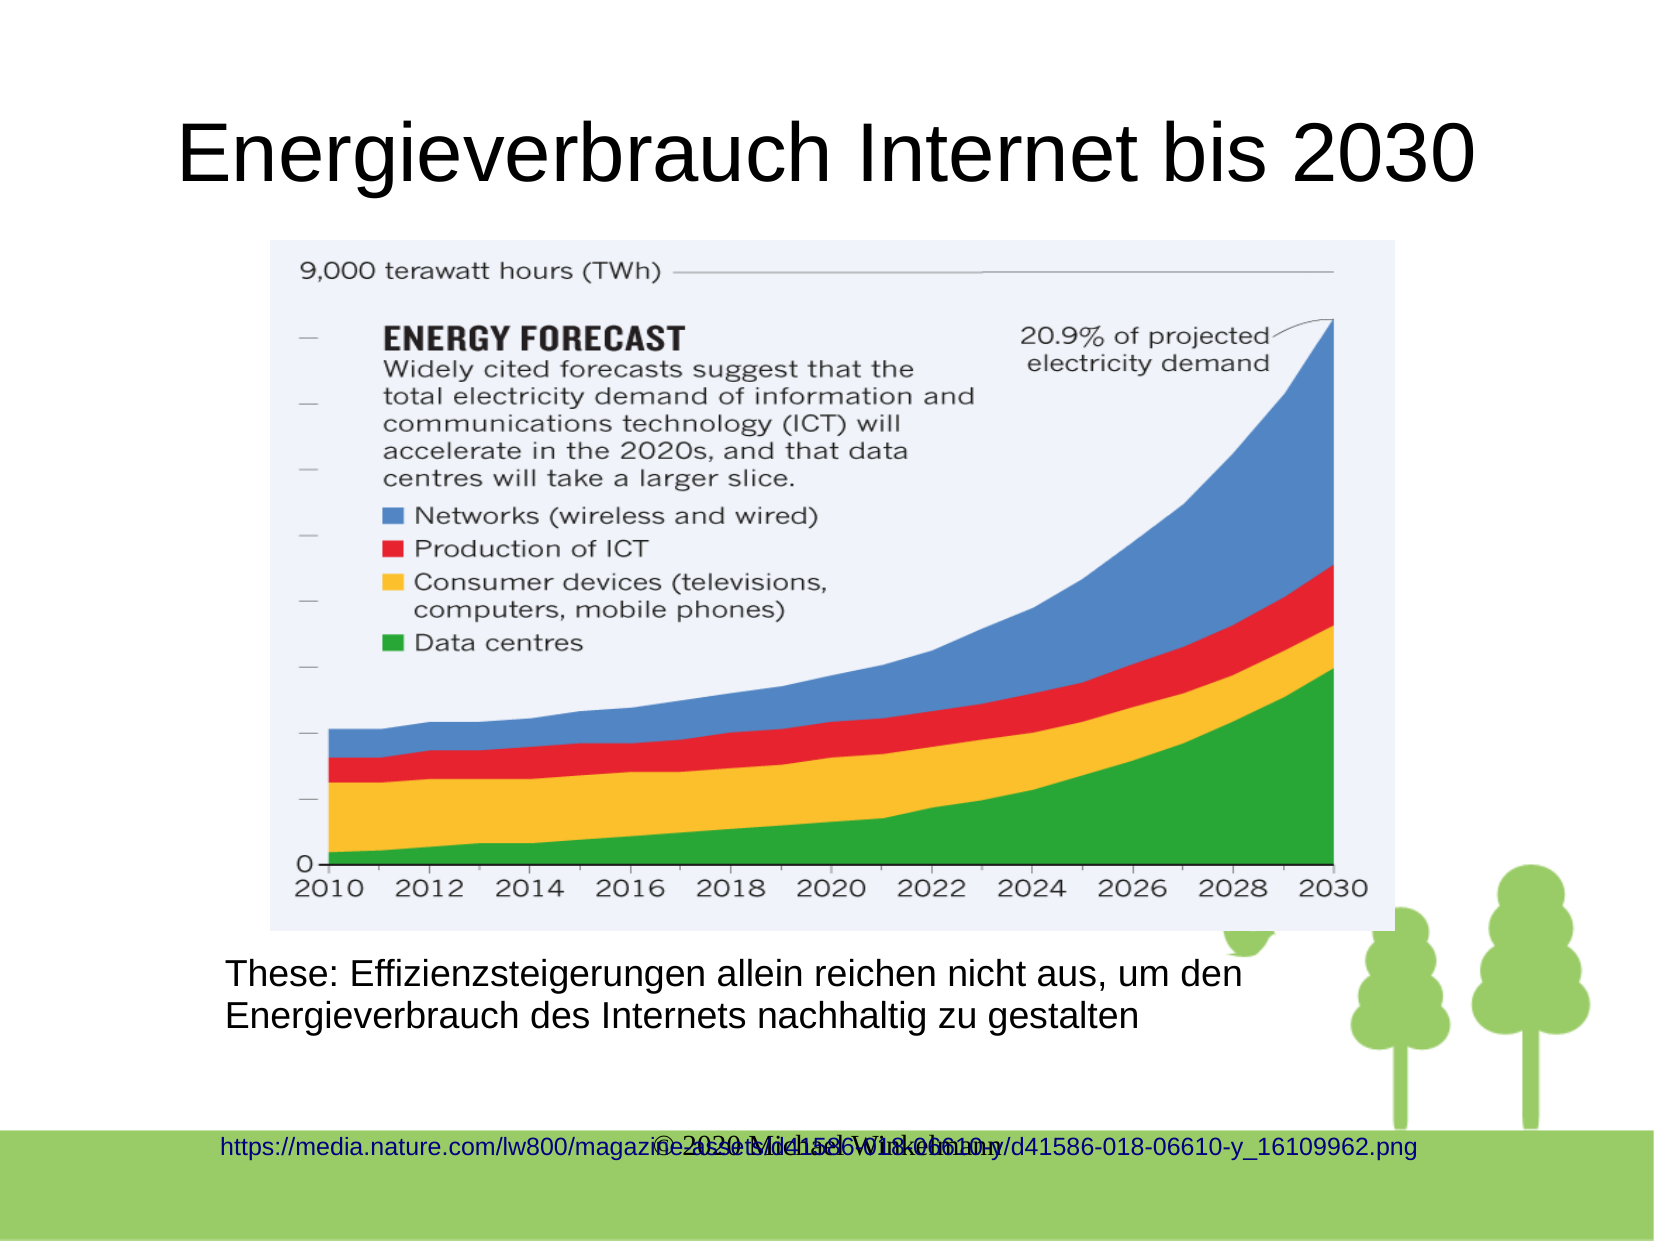

# Energieverbrauch Internet bis 2030
These: Effizienzsteigerungen allein reichen nicht aus, um den Energieverbrauch des Internets nachhaltig zu gestalten
https://media.nature.com/lw800/magazine-assets/d41586-018-06610-y/d41586-018-06610-y_16109962.png